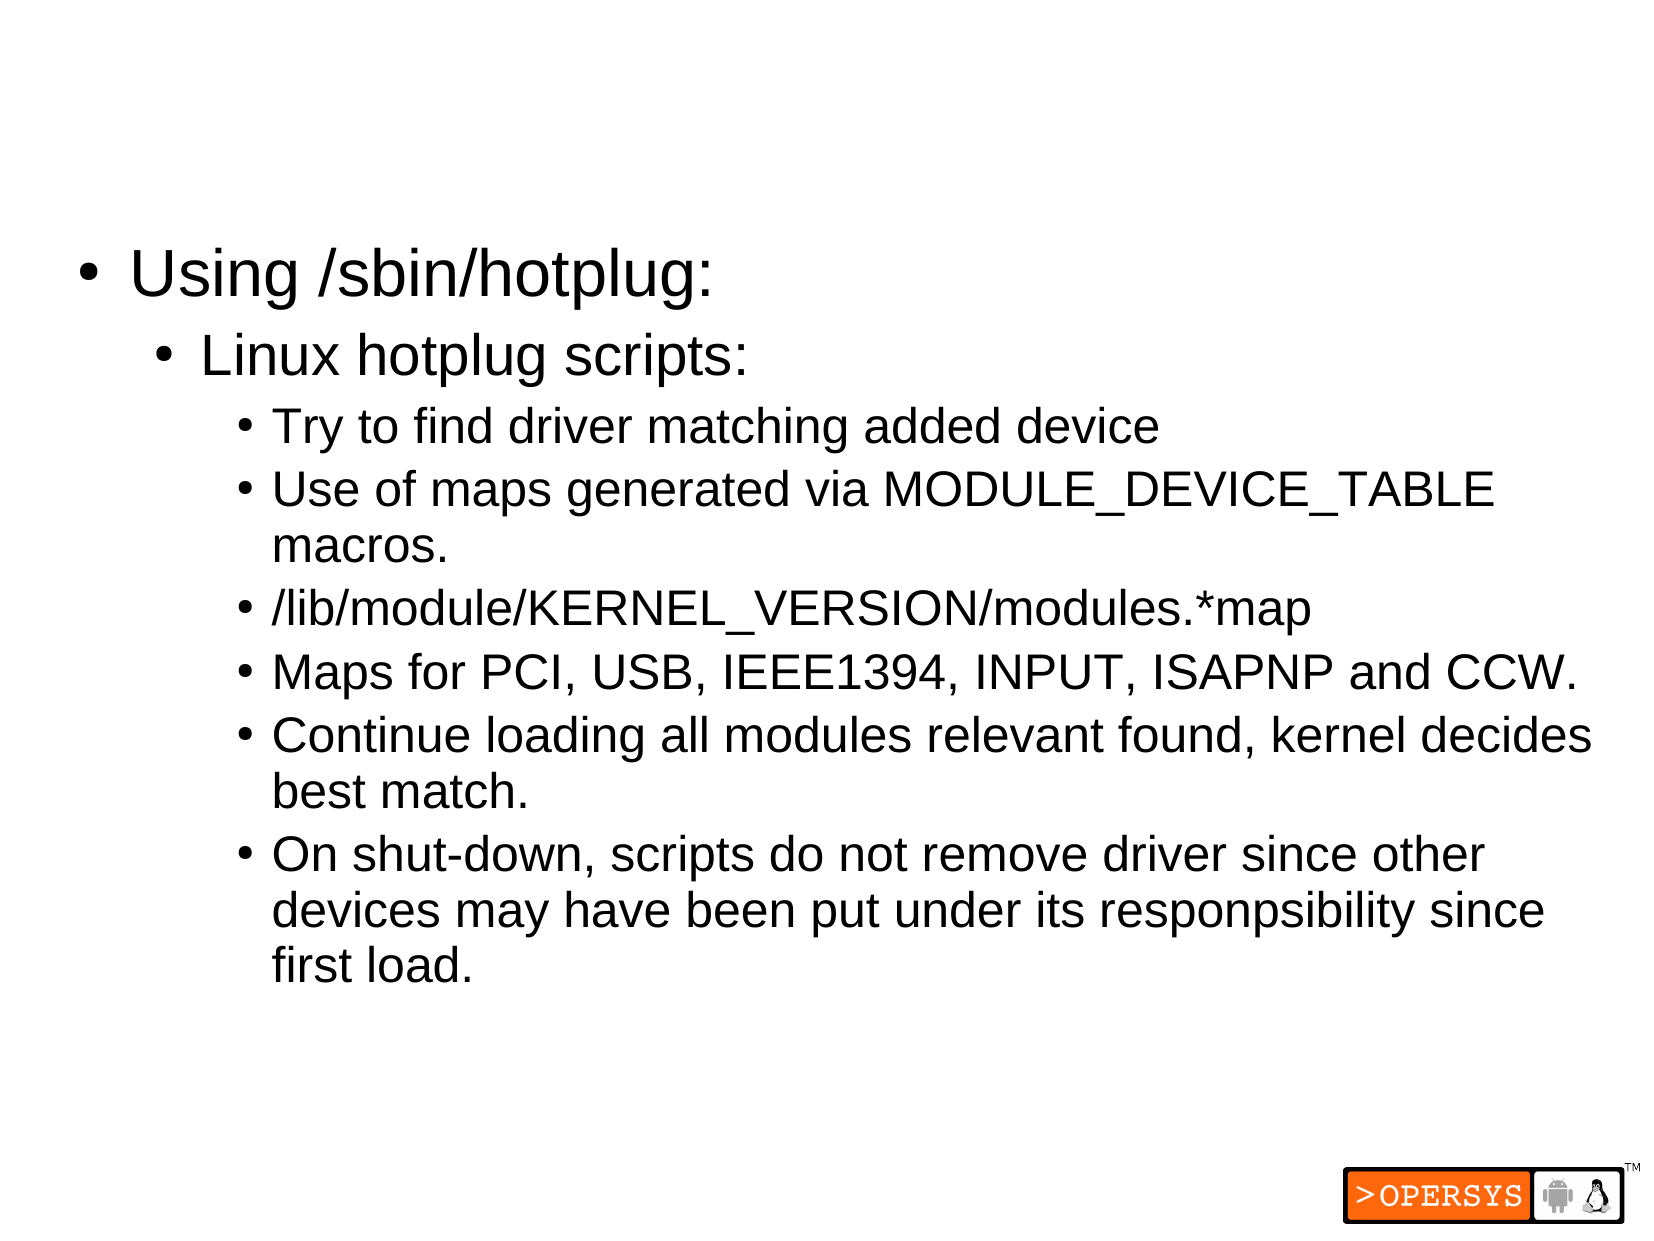

# Using /sbin/hotplug:
Linux hotplug scripts:
Try to find driver matching added device
Use of maps generated via MODULE_DEVICE_TABLE macros.
/lib/module/KERNEL_VERSION/modules.*map
Maps for PCI, USB, IEEE1394, INPUT, ISAPNP and CCW.
Continue loading all modules relevant found, kernel decides best match.
On shut-down, scripts do not remove driver since other devices may have been put under its responpsibility since first load.